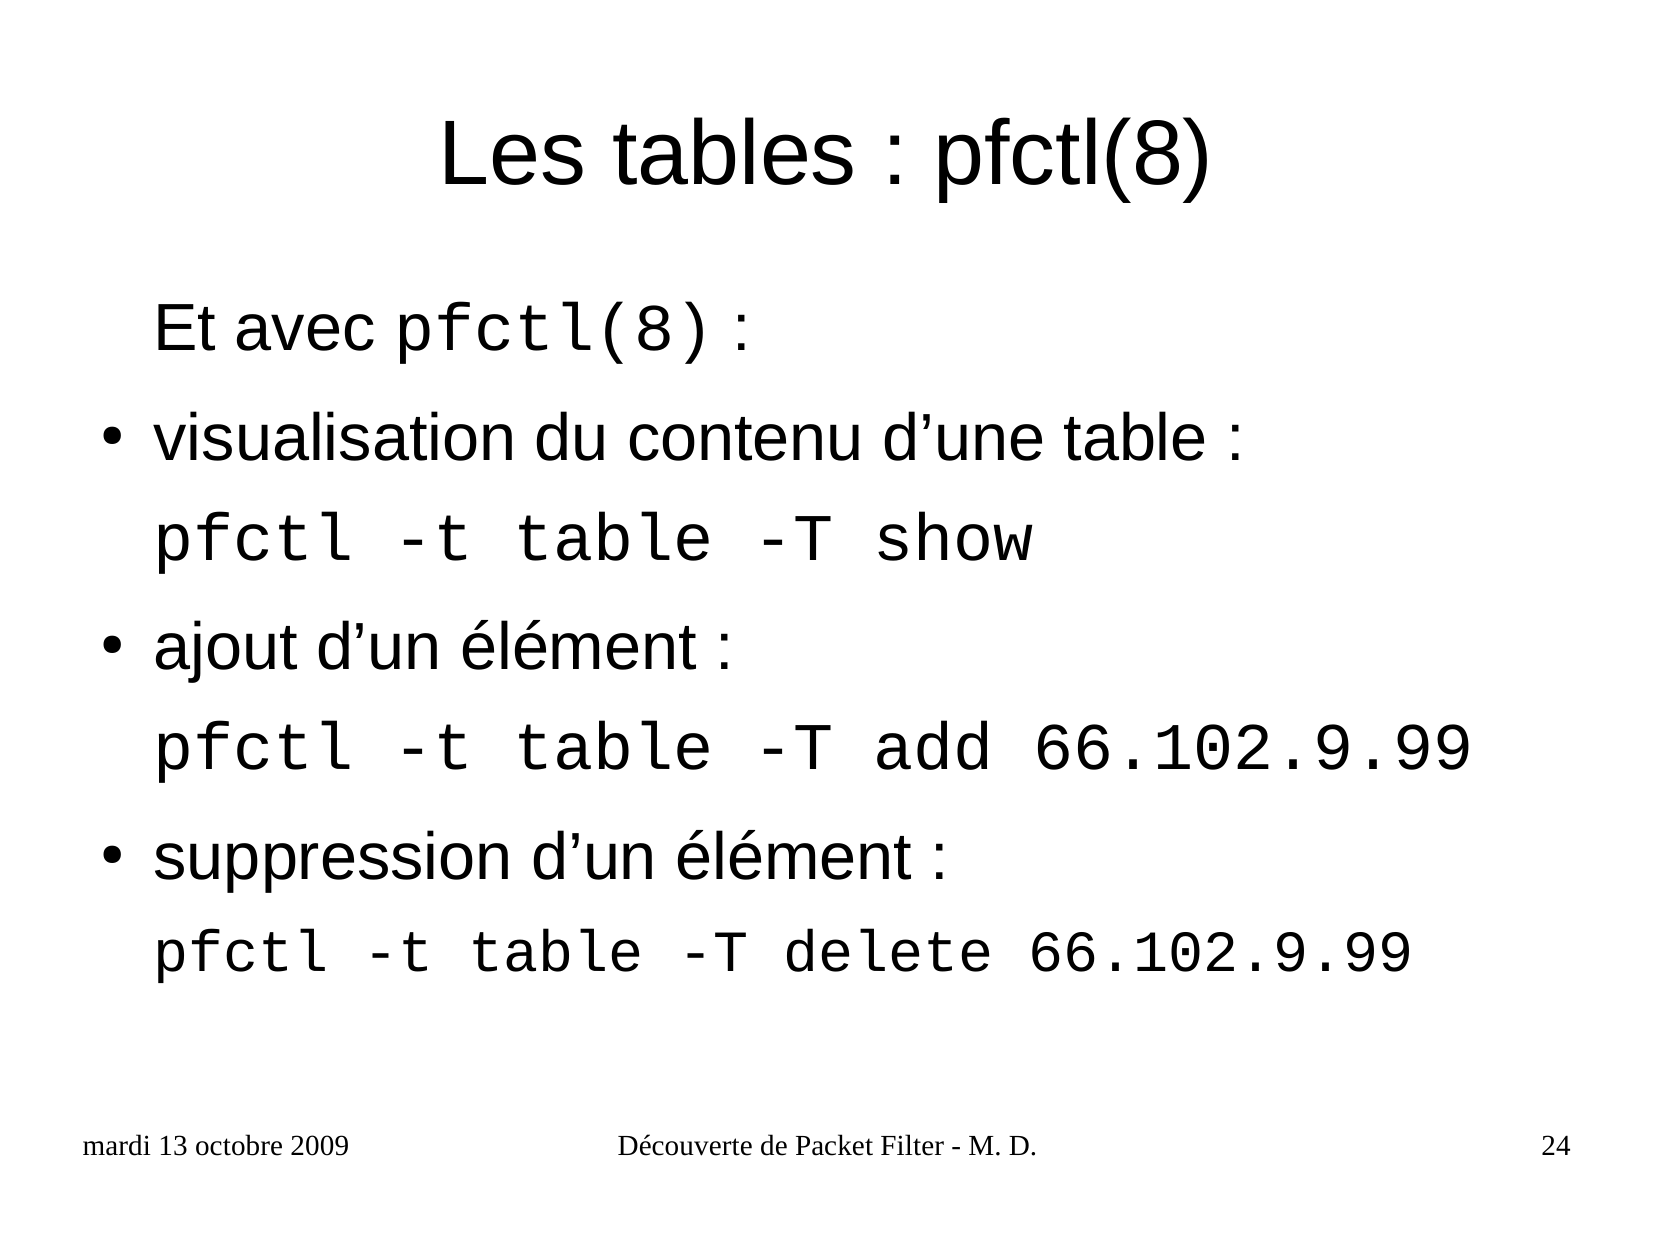

# Les tables : pfctl(8)
Et avec pfctl(8) :
visualisation du contenu d’une table :
pfctl -t table -T show
ajout d’un élément :
pfctl -t table -T add 66.102.9.99
suppression d’un élément :
pfctl -t table -T delete 66.102.9.99
mardi 13 octobre 2009
Découverte de Packet Filter - M. D.
24